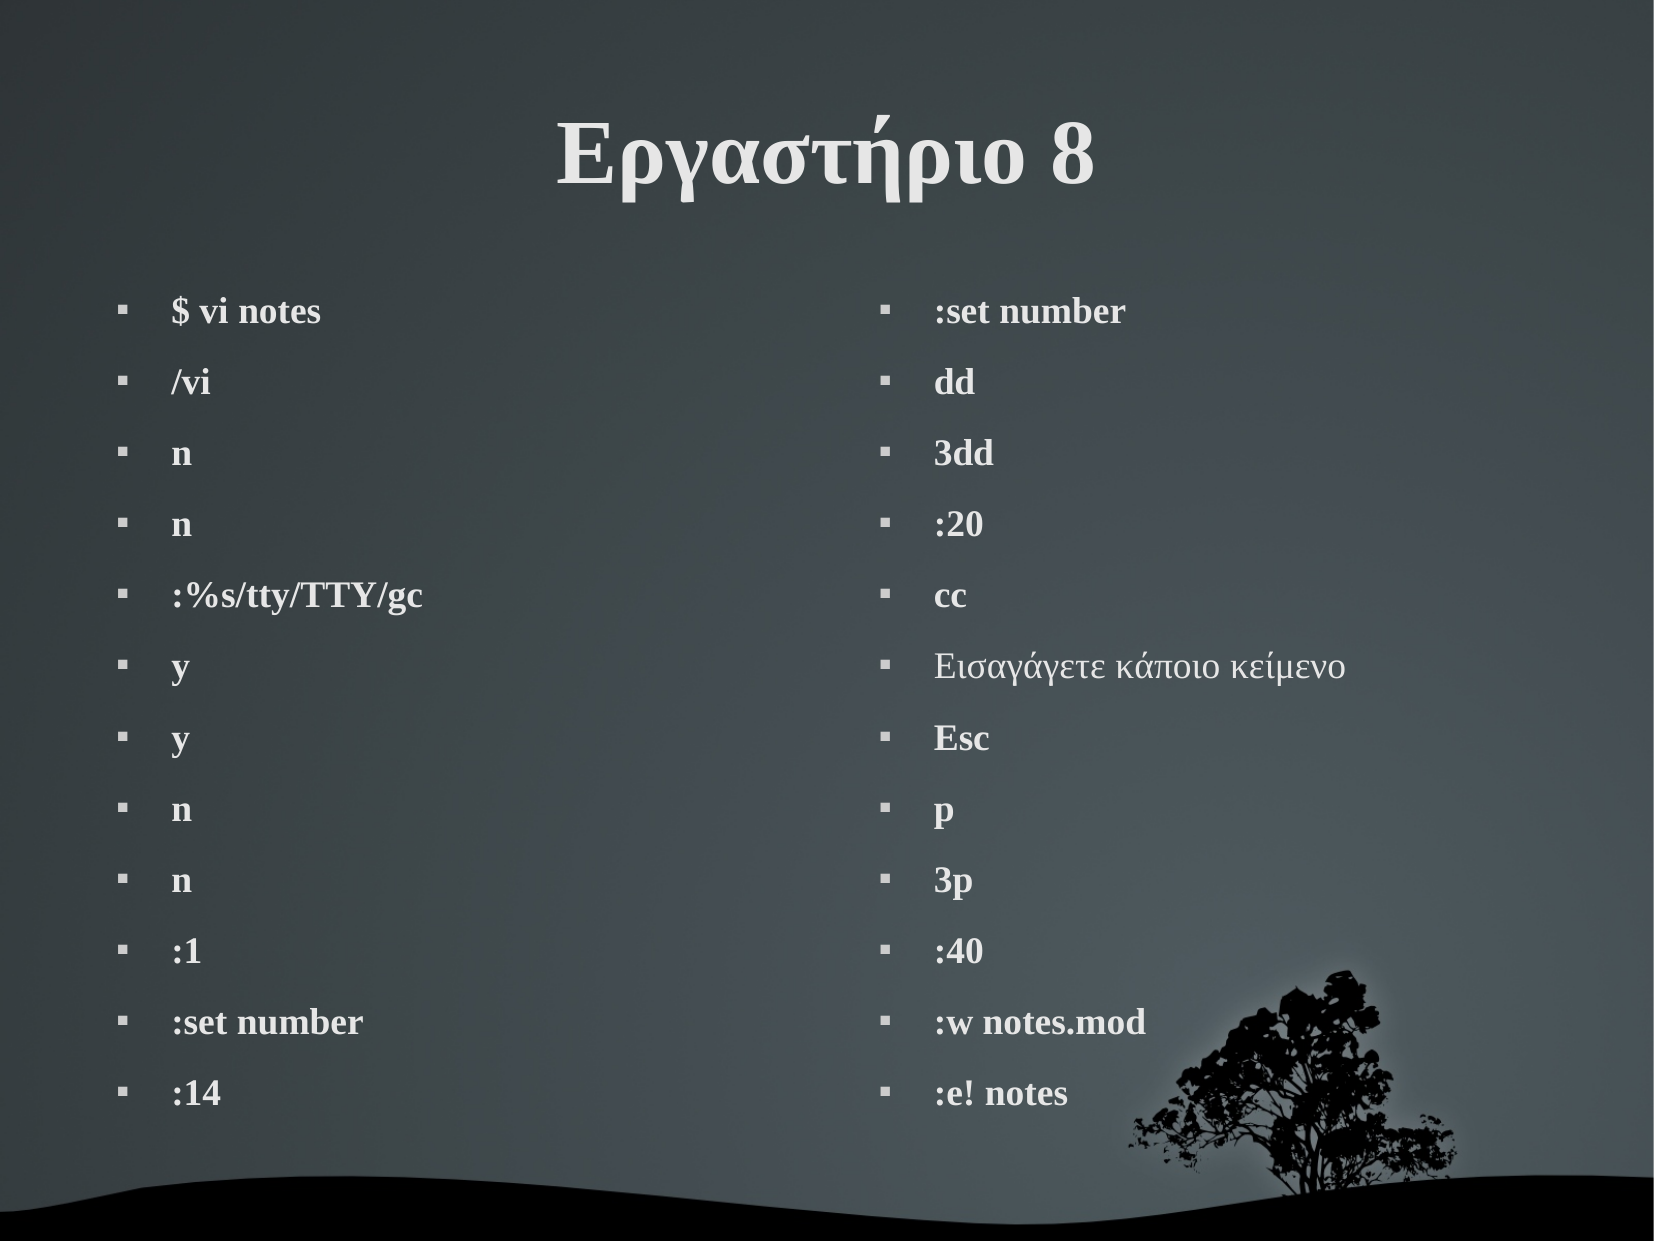

Εργαστήριο 8
# $ vi notes
/vi
n
n
:%s/tty/TTY/gc
y
y
n
n
:1
:set number
:14
:set number
dd
3dd
:20
cc
Εισαγάγετε κάποιο κείμενο
Esc
p
3p
:40
:w notes.mod
:e! notes